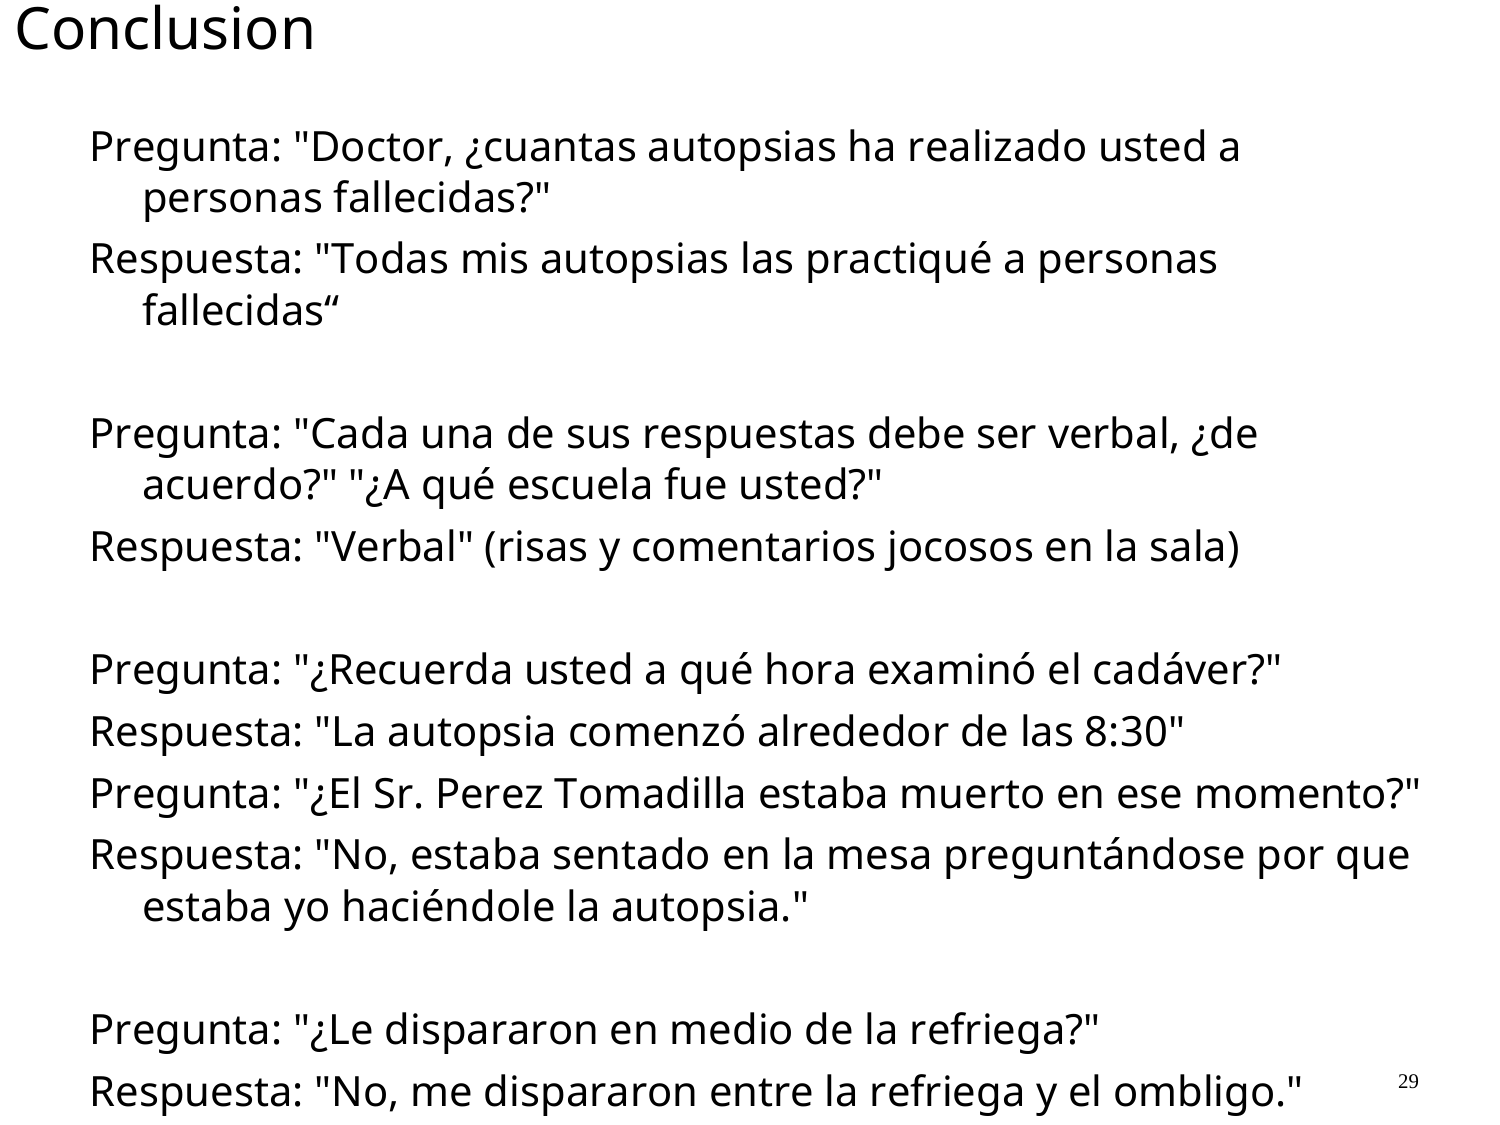

# Conclusion
Pregunta: "Doctor, ¿cuantas autopsias ha realizado usted a personas fallecidas?"
Respuesta: "Todas mis autopsias las practiqué a personas fallecidas“
Pregunta: "Cada una de sus respuestas debe ser verbal, ¿de acuerdo?" "¿A qué escuela fue usted?"
Respuesta: "Verbal" (risas y comentarios jocosos en la sala)
Pregunta: "¿Recuerda usted a qué hora examinó el cadáver?"
Respuesta: "La autopsia comenzó alrededor de las 8:30"
Pregunta: "¿El Sr. Perez Tomadilla estaba muerto en ese momento?"
Respuesta: "No, estaba sentado en la mesa preguntándose por que estaba yo haciéndole la autopsia."
Pregunta: "¿Le dispararon en medio de la refriega?"
Respuesta: "No, me dispararon entre la refriega y el ombligo."
29